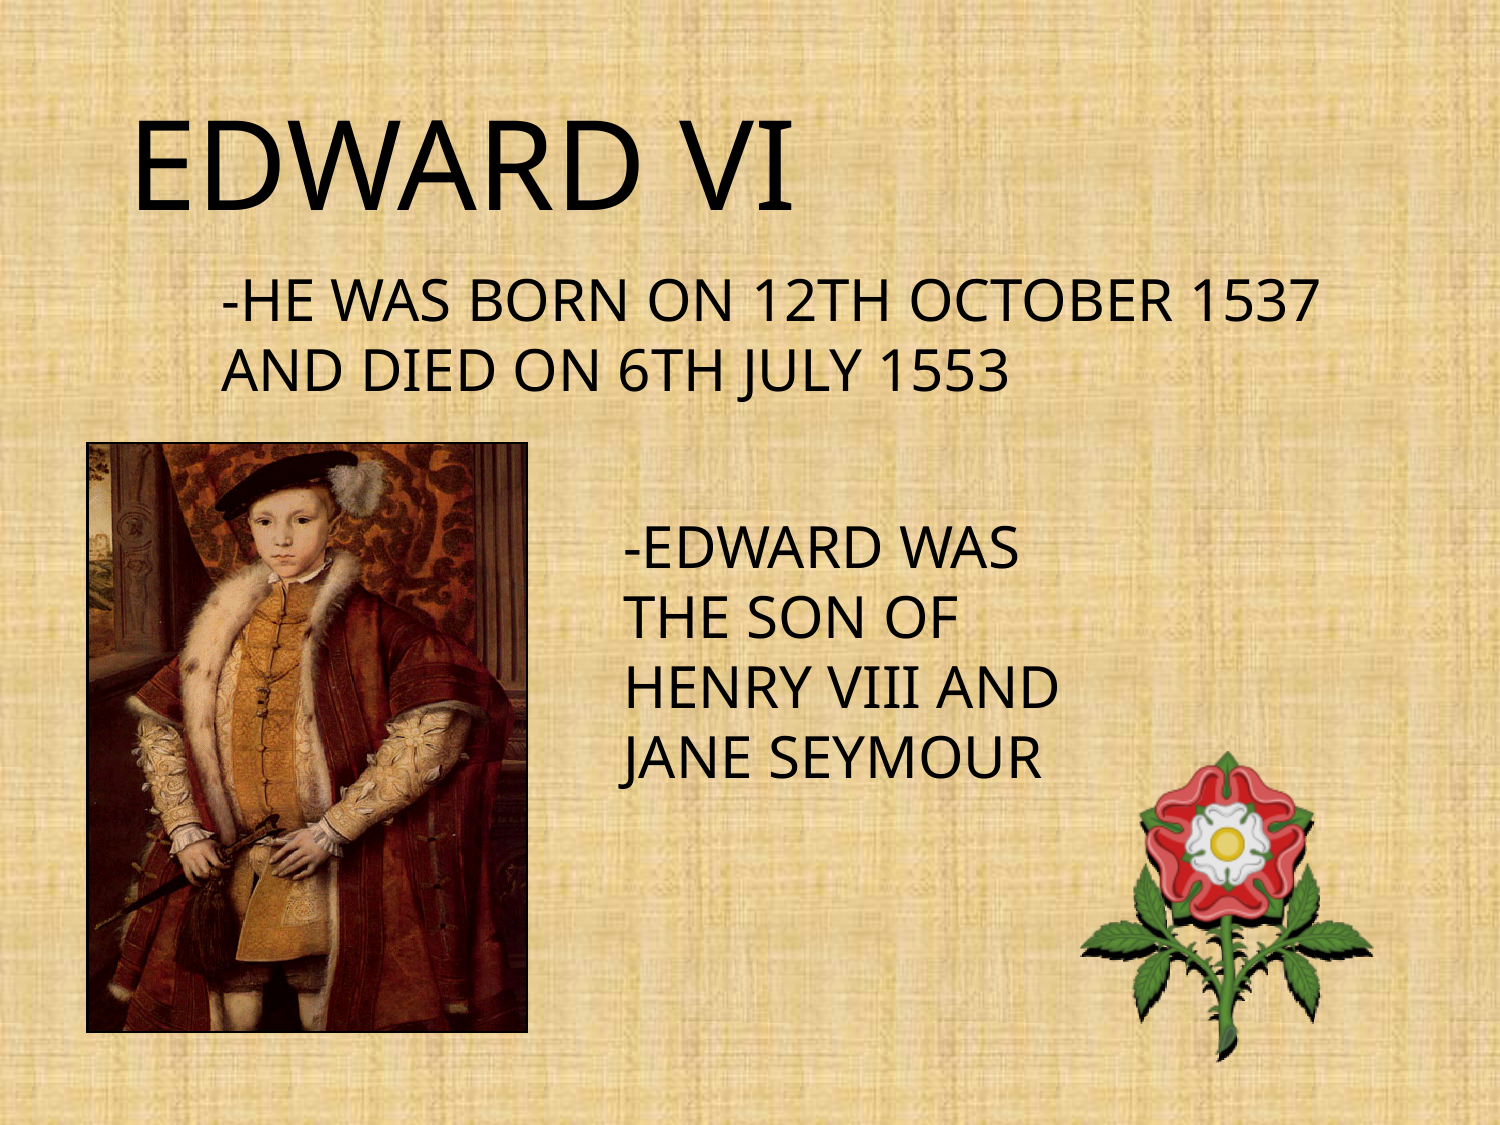

EDWARD VI
-HE WAS BORN ON 12TH OCTOBER 1537 AND DIED ON 6TH JULY 1553
-EDWARD WAS THE SON OF HENRY VIII AND JANE SEYMOUR